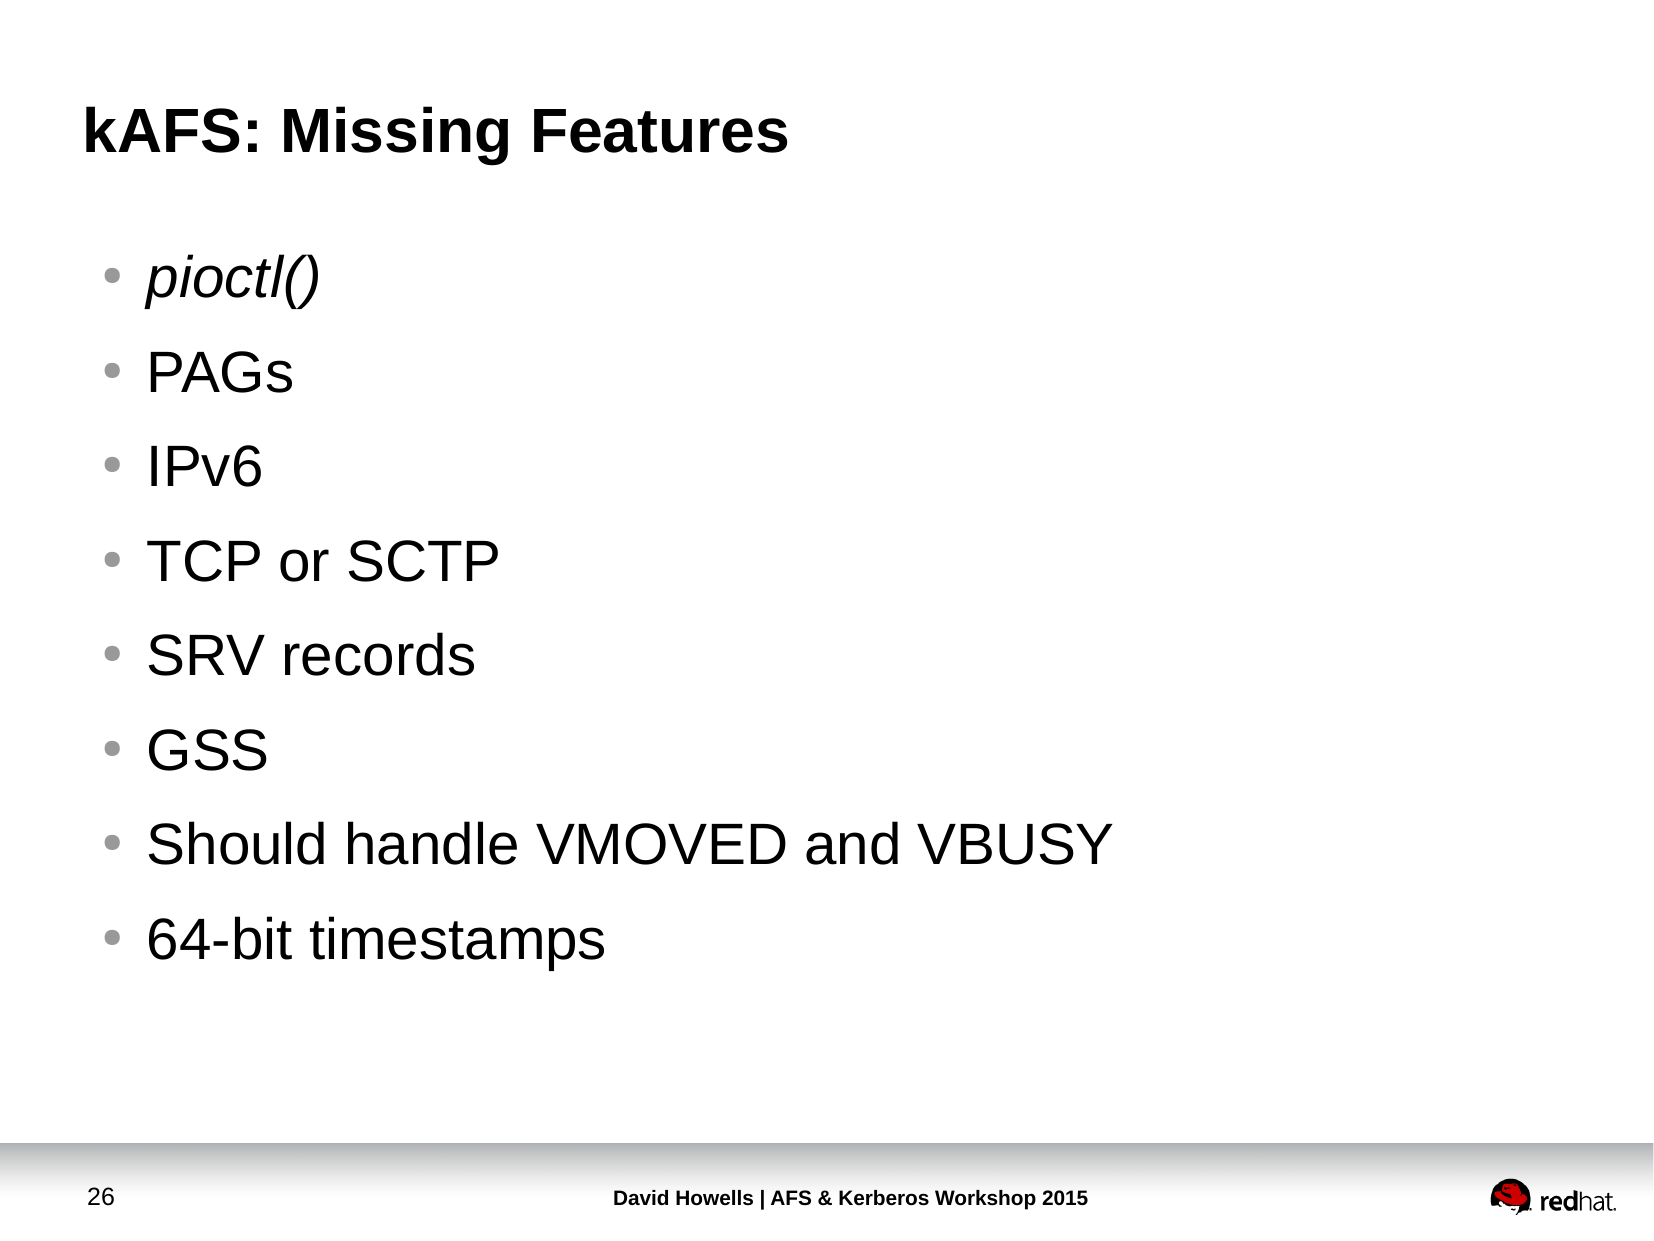

# kAFS: Missing Features
pioctl()
PAGs
IPv6
TCP or SCTP
SRV records
GSS
Should handle VMOVED and VBUSY
64-bit timestamps